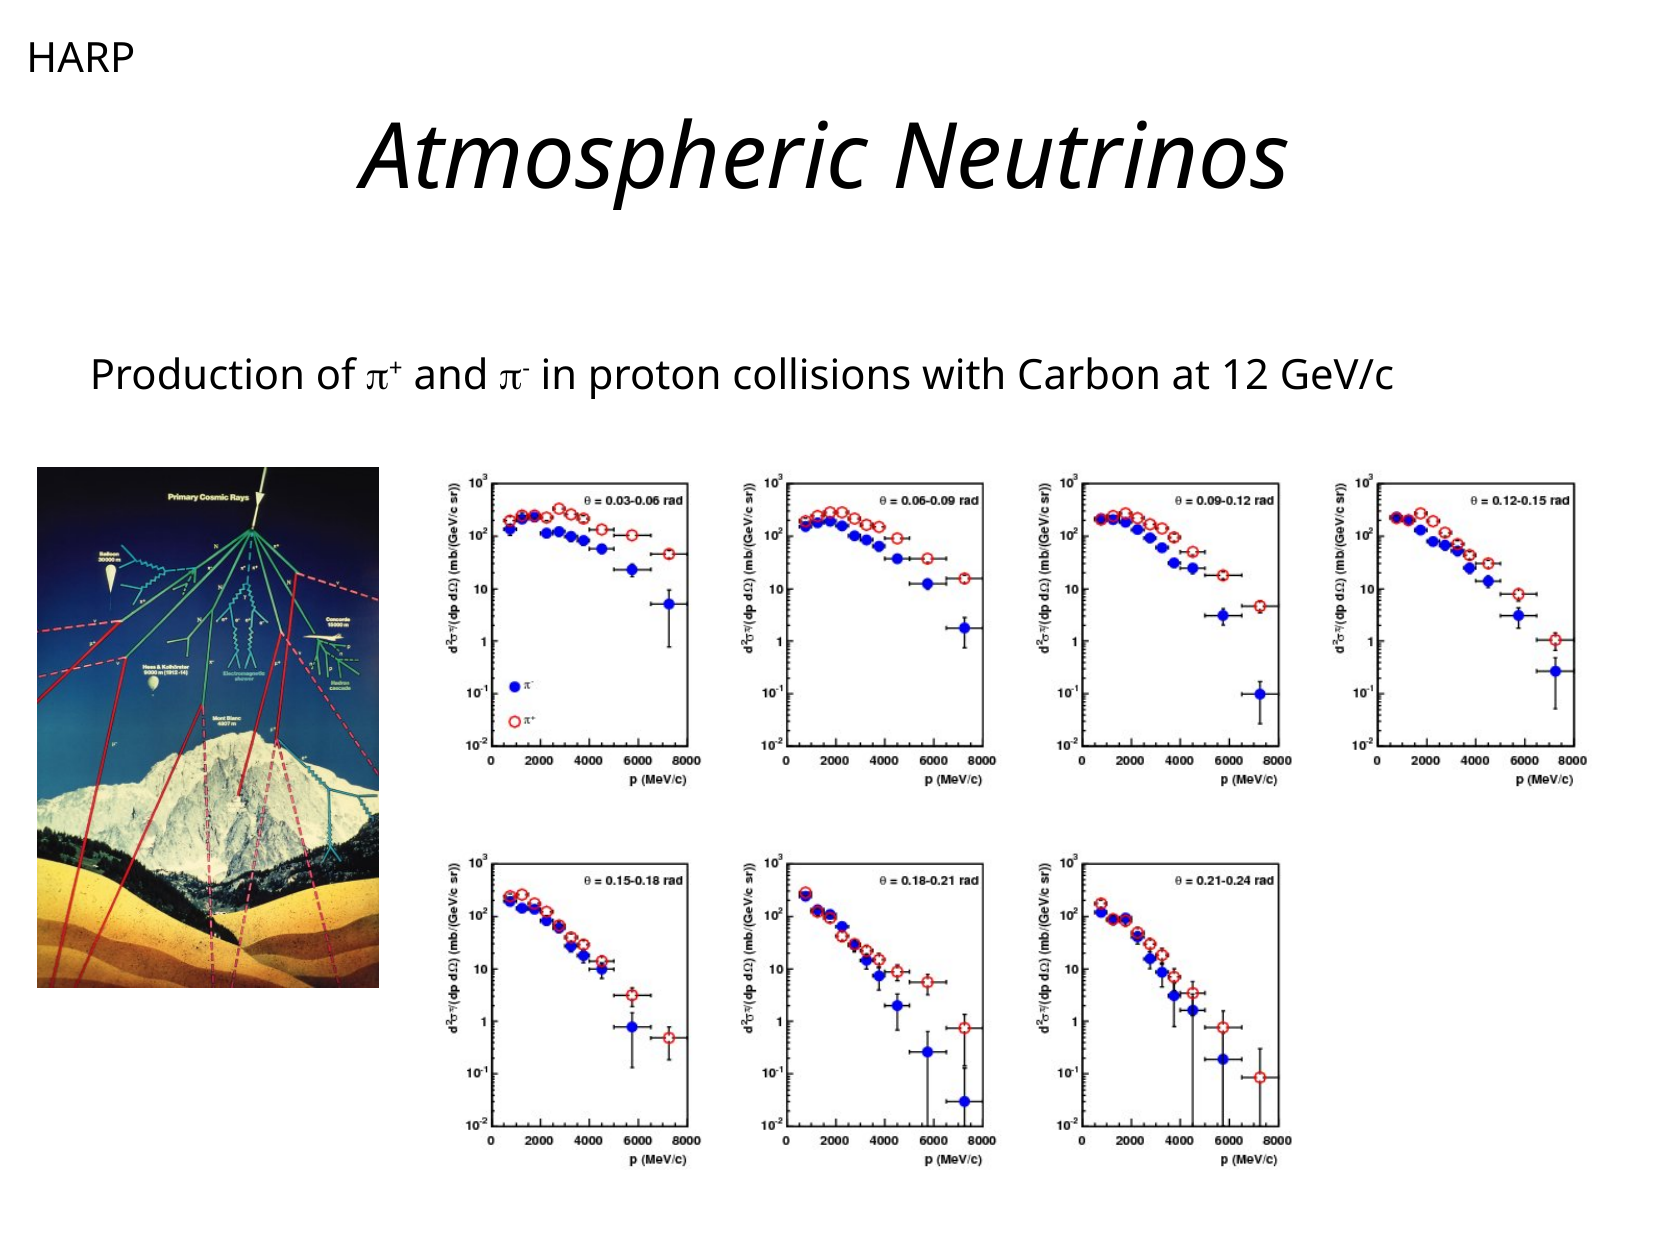

HARP
# Atmospheric Neutrinos
Production of p+ and p- in proton collisions with Carbon at 12 GeV/c
58